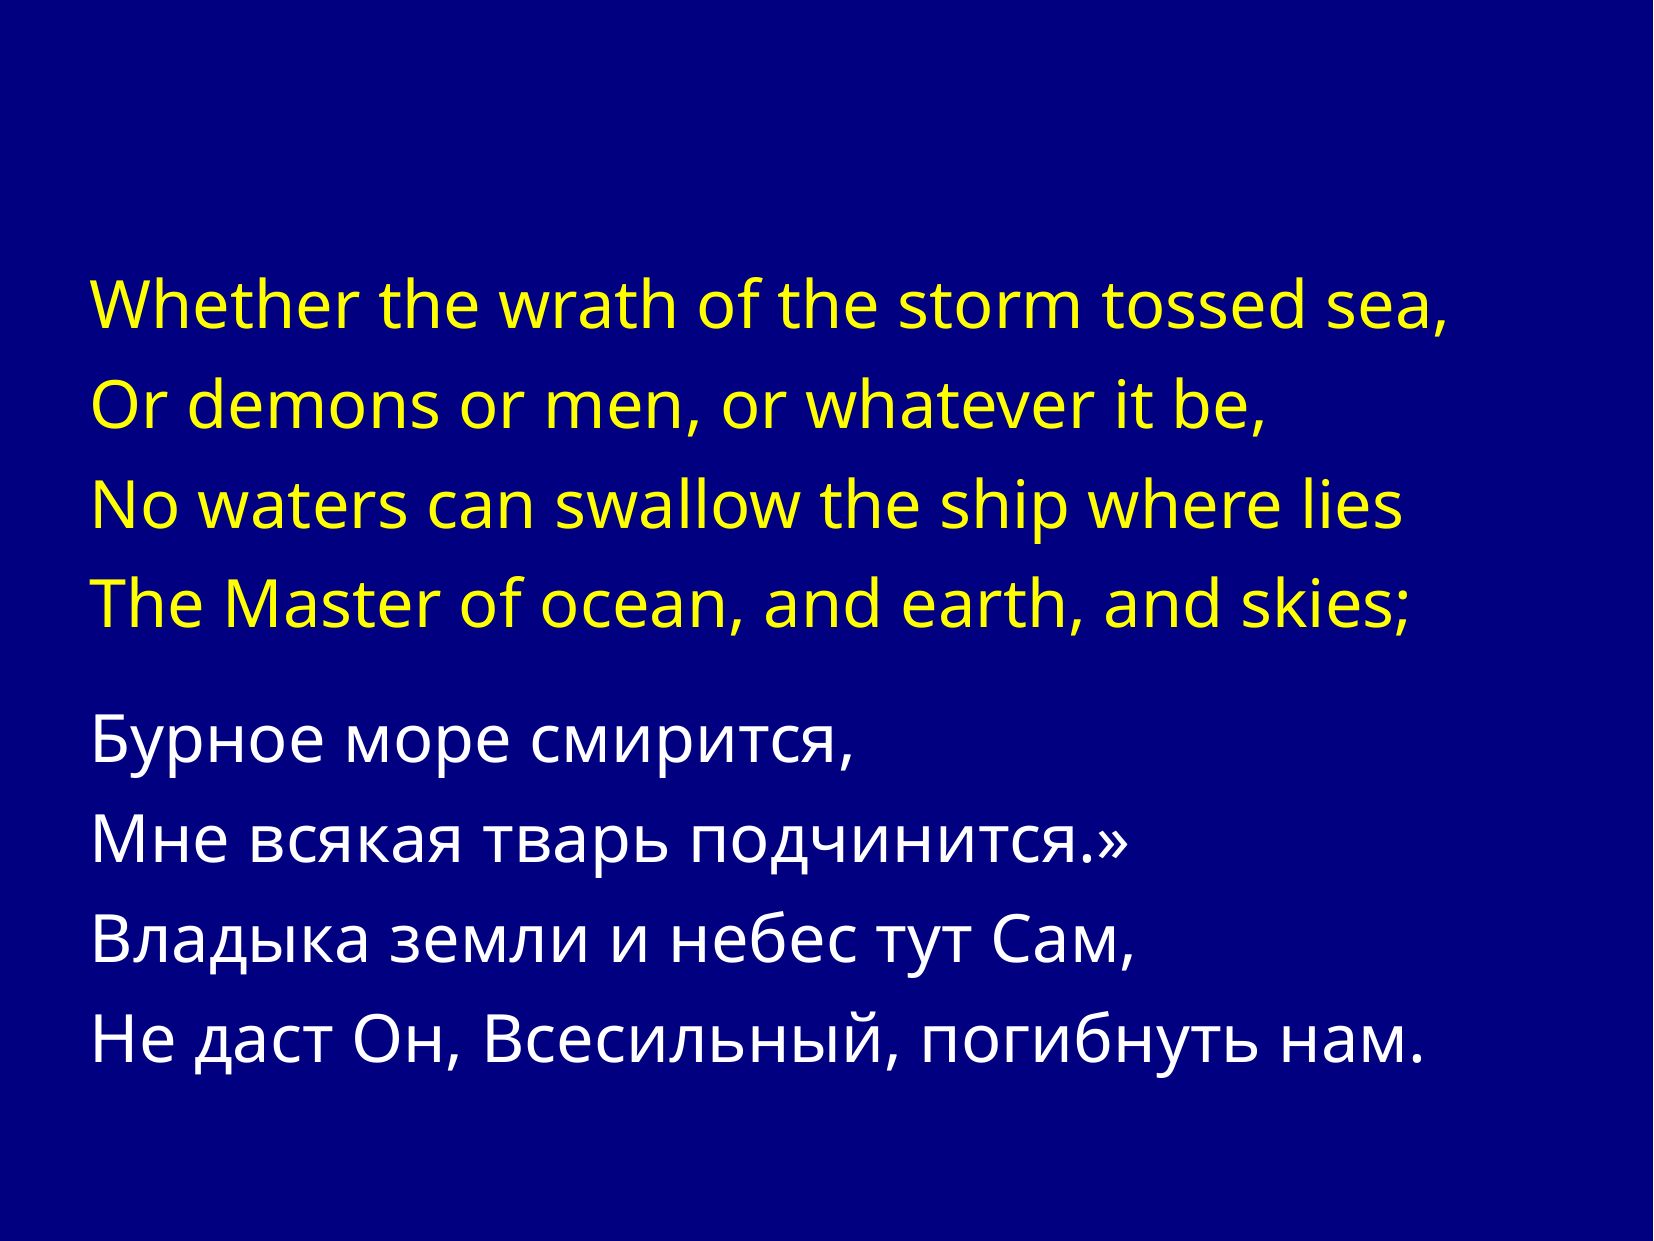

Whether the wrath of the storm tossed sea,
Or demons or men, or whatever it be,
No waters can swallow the ship where lies
The Master of ocean, and earth, and skies;
Бурное море смирится,
Мне всякая тварь подчинится.»
Владыка земли и небес тут Сам,
Не даст Он, Всесильный, погибнуть нам.